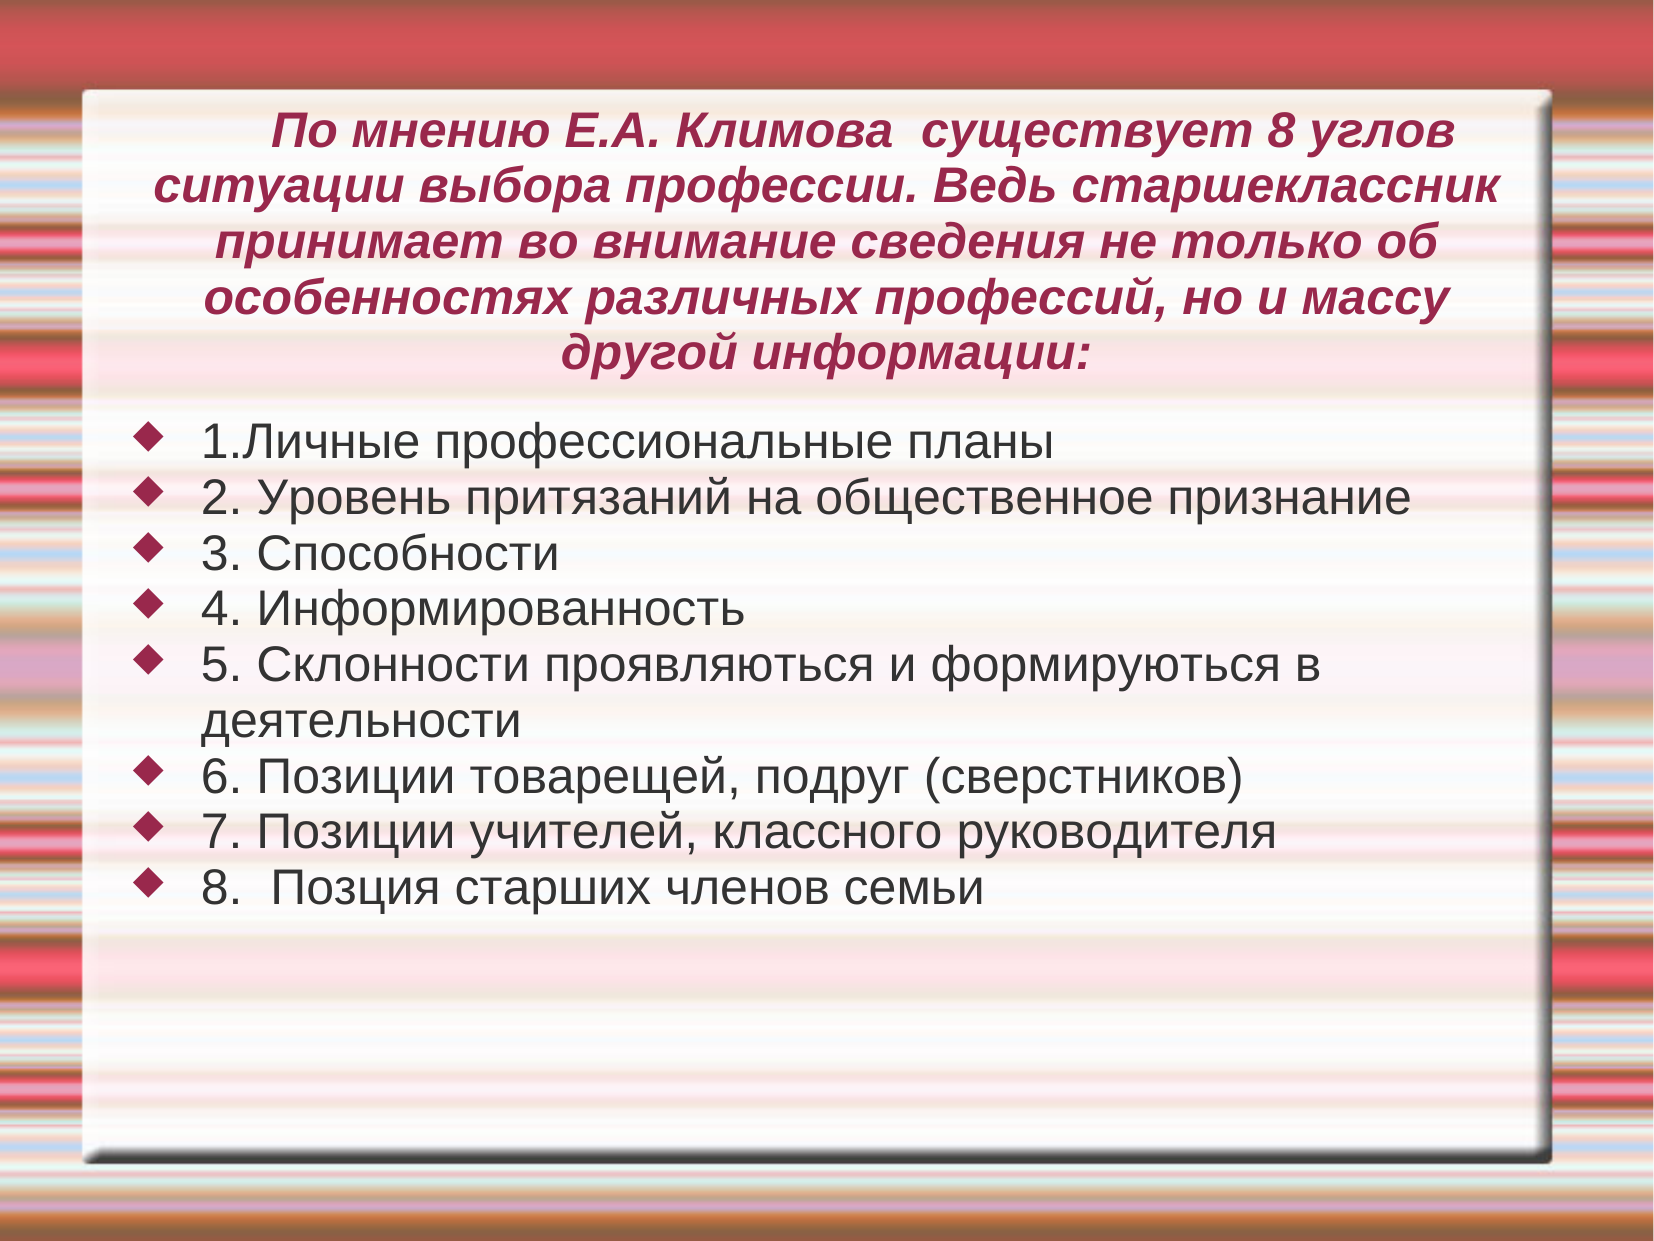

# По мнению Е.А. Климова существует 8 углов ситуации выбора профессии. Ведь старшеклассник принимает во внимание сведения не только об особенностях различных профессий, но и массу другой информации:
1.Личные профессиональные планы
2. Уровень притязаний на общественное признание
3. Способности
4. Информированность
5. Склонности проявляються и формируються в деятельности
6. Позиции товарещей, подруг (сверстников)
7. Позиции учителей, классного руководителя
8. Позция старших членов семьи